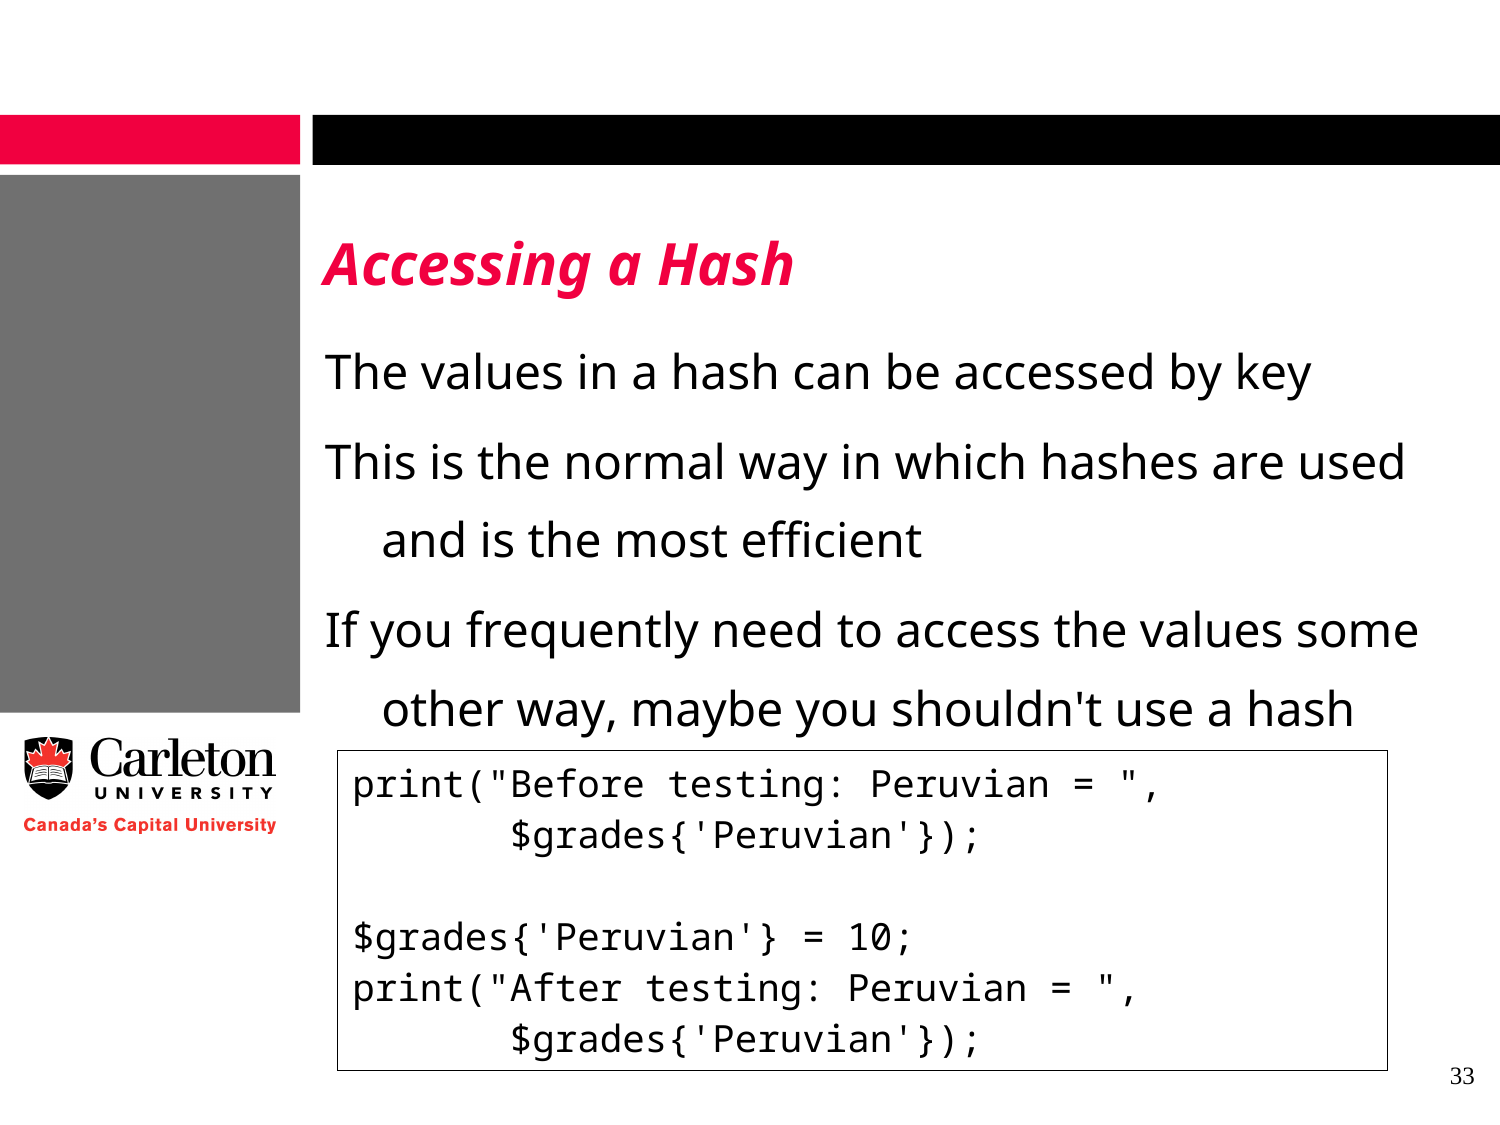

# Accessing a Hash
The values in a hash can be accessed by key
This is the normal way in which hashes are used and is the most efficient
If you frequently need to access the values some other way, maybe you shouldn't use a hash
print("Before testing: Peruvian = ",
 $grades{'Peruvian'});
$grades{'Peruvian'} = 10;
print("After testing: Peruvian = ",
 $grades{'Peruvian'});
33